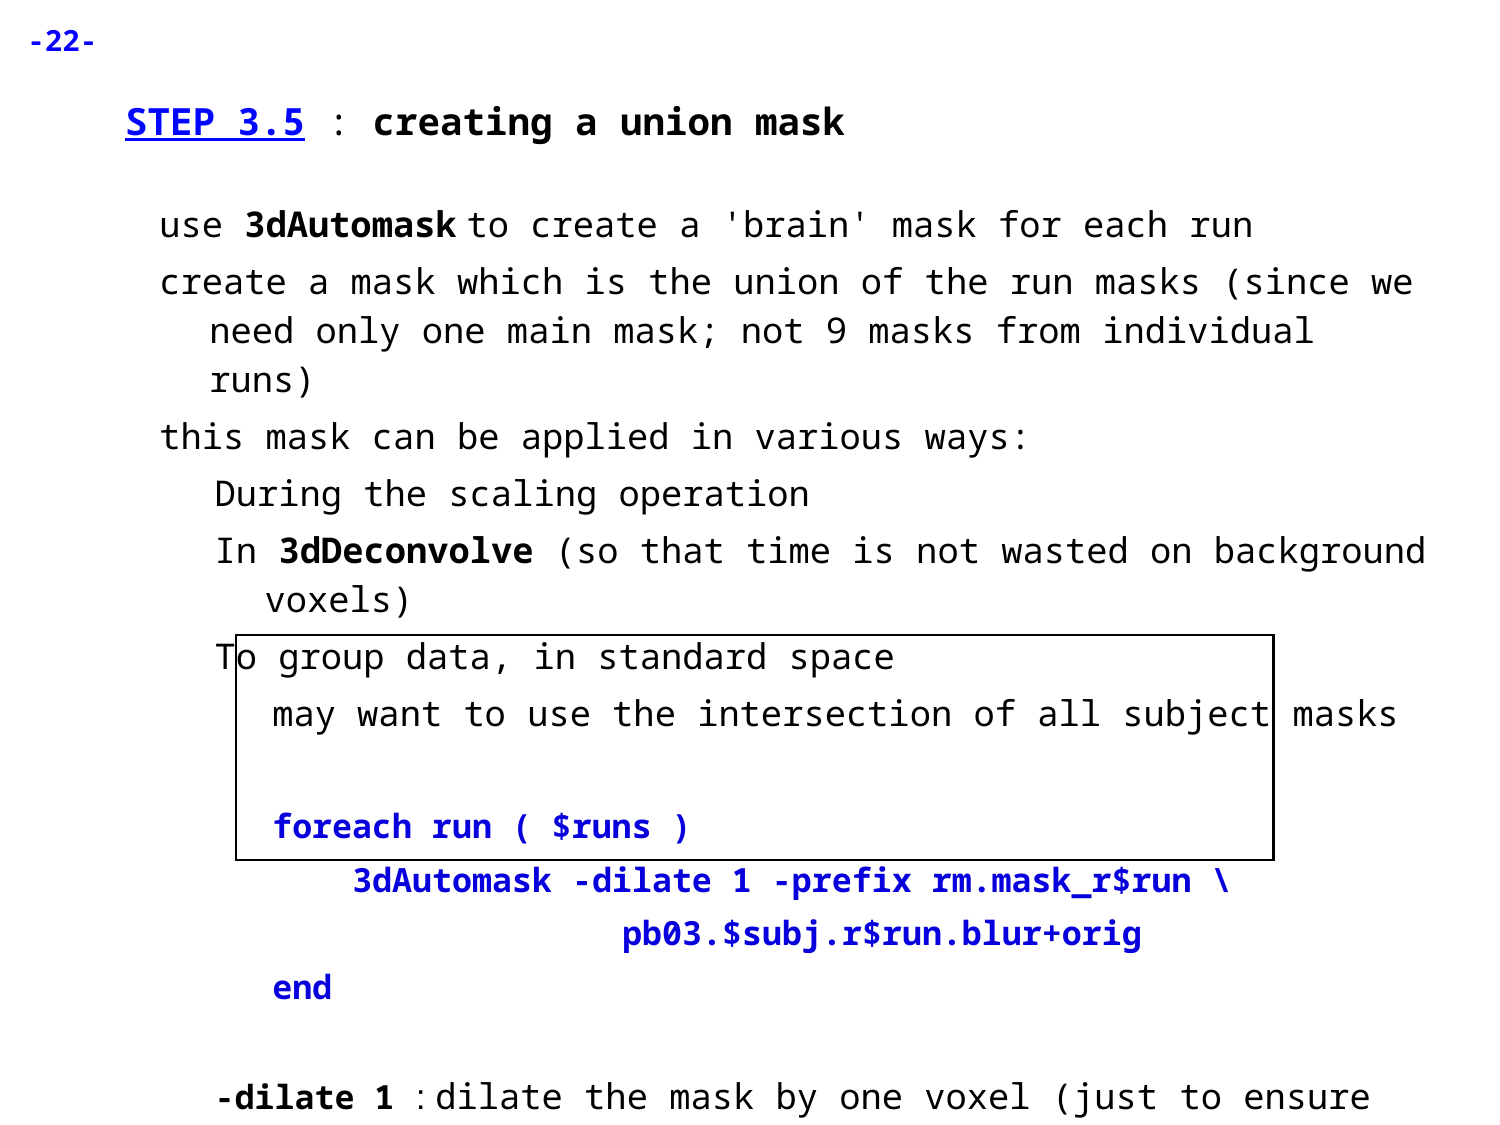

# STEP 3.5 : creating a union mask
use 3dAutomask to create a 'brain' mask for each run
create a mask which is the union of the run masks (since we need only one main mask; not 9 masks from individual runs)
this mask can be applied in various ways:
During the scaling operation
In 3dDeconvolve (so that time is not wasted on background voxels)
To group data, in standard space
may want to use the intersection of all subject masks
foreach run ( $runs )
 3dAutomask -dilate 1 -prefix rm.mask_r$run \
		 pb03.$subj.r$run.blur+orig
end
-dilate 1 : dilate the mask by one voxel (just to ensure that none of the voxels along the perimeter of the brain get accidently clipped away and excluded from the mask).